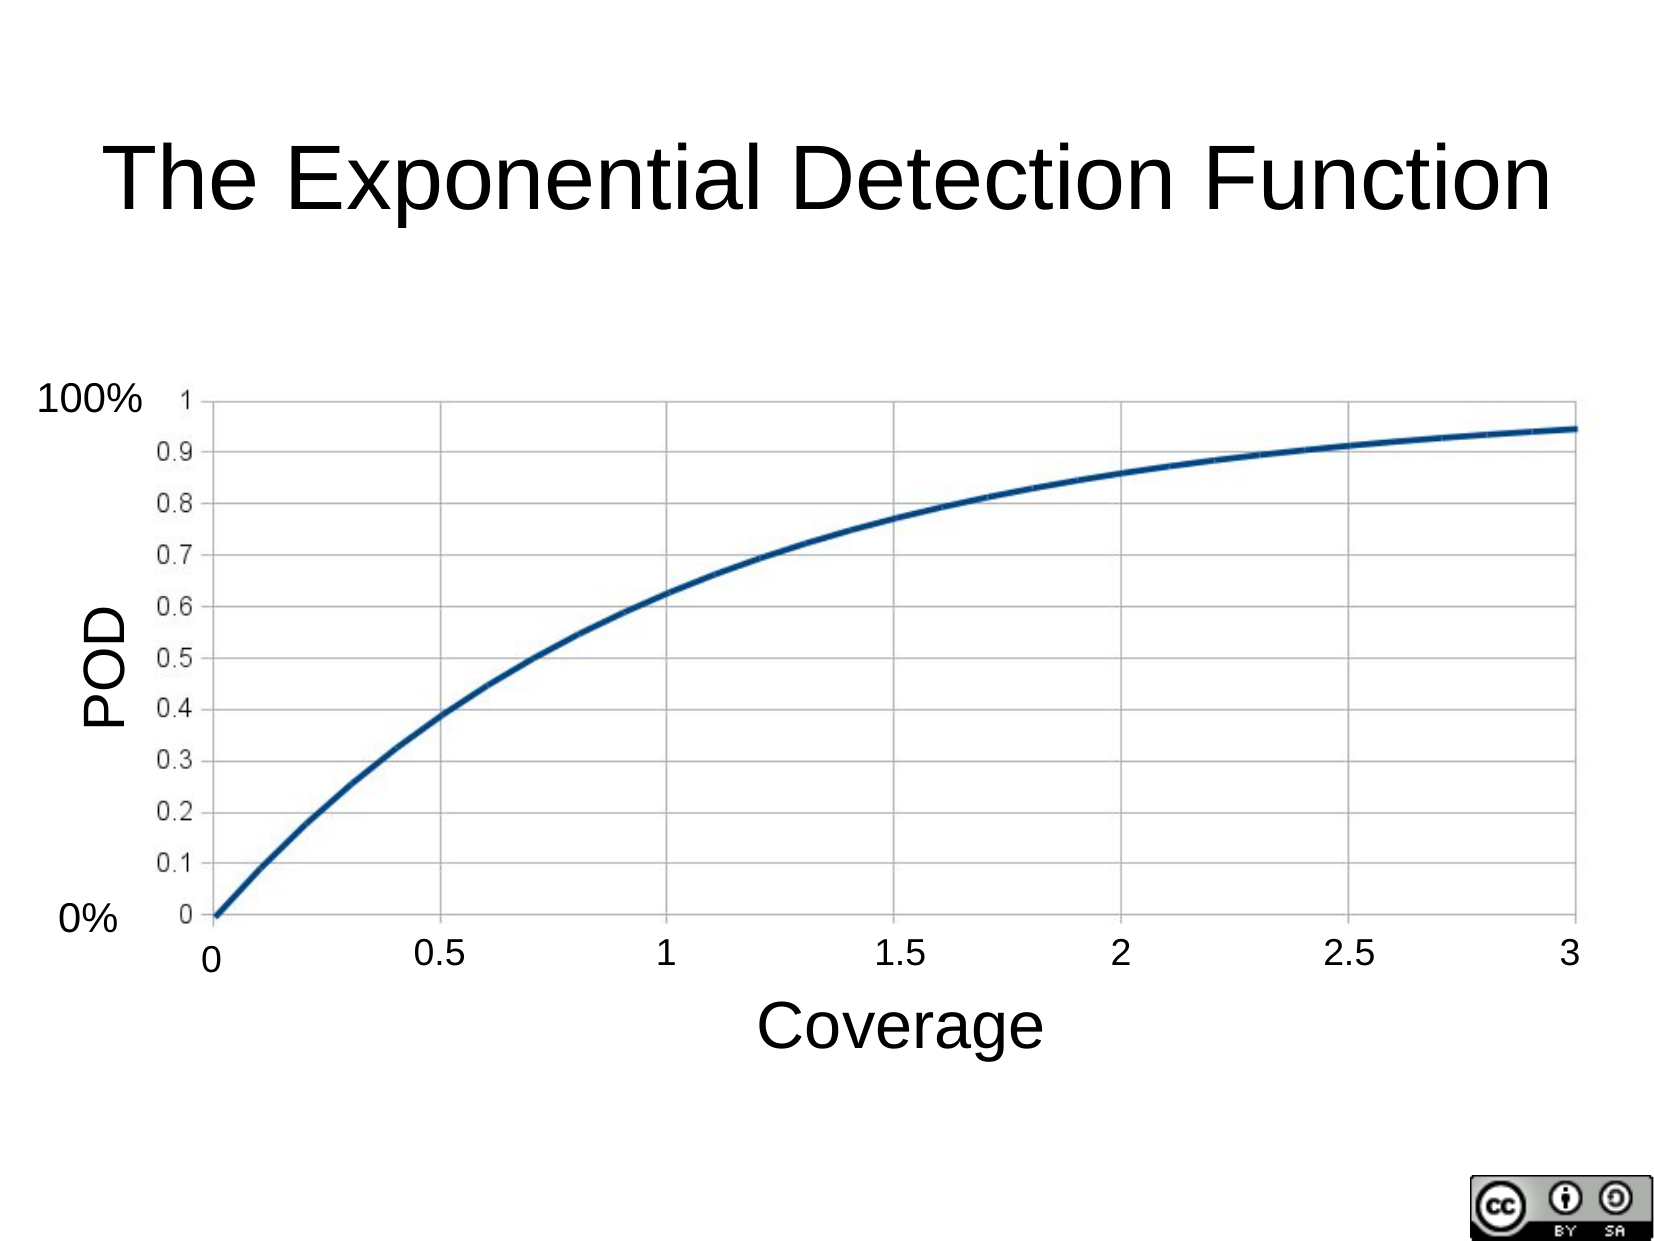

# The Exponential Detection Function
100%
POD
0%
0.
0.5
1
1.5
2
2.5
3
0
Coverage